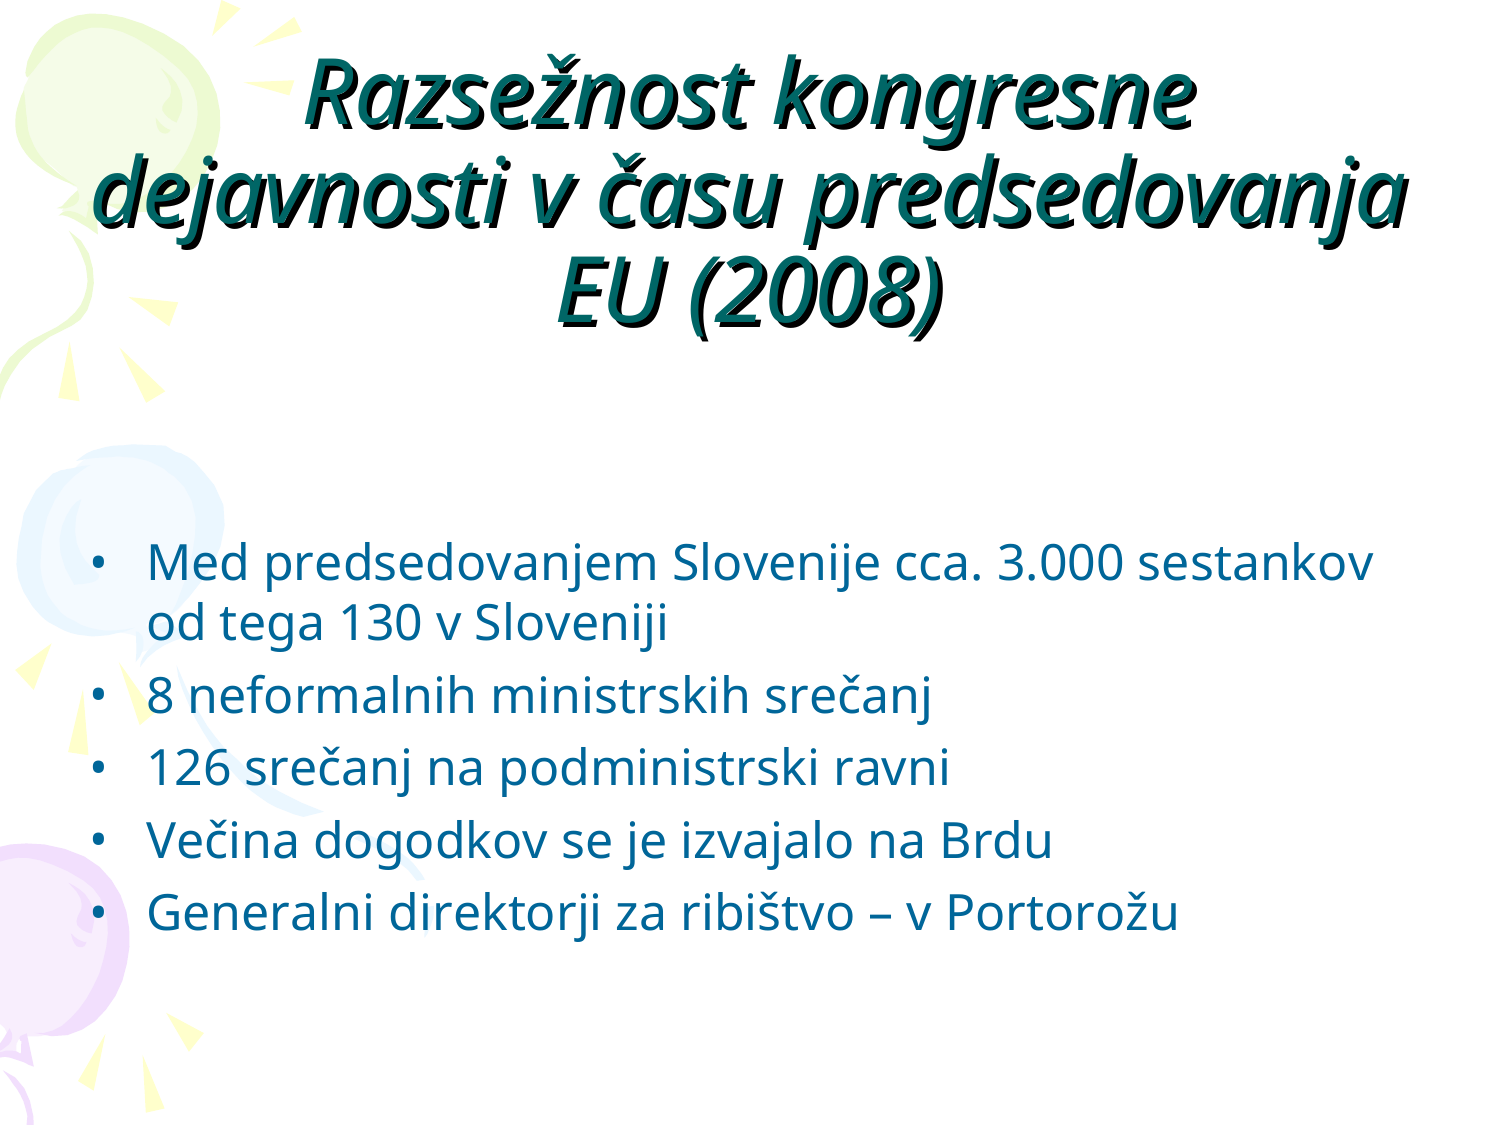

# Razsežnost kongresne dejavnosti v času predsedovanja EU (2008)
Med predsedovanjem Slovenije cca. 3.000 sestankov od tega 130 v Sloveniji
8 neformalnih ministrskih srečanj
126 srečanj na podministrski ravni
Večina dogodkov se je izvajalo na Brdu
Generalni direktorji za ribištvo – v Portorožu